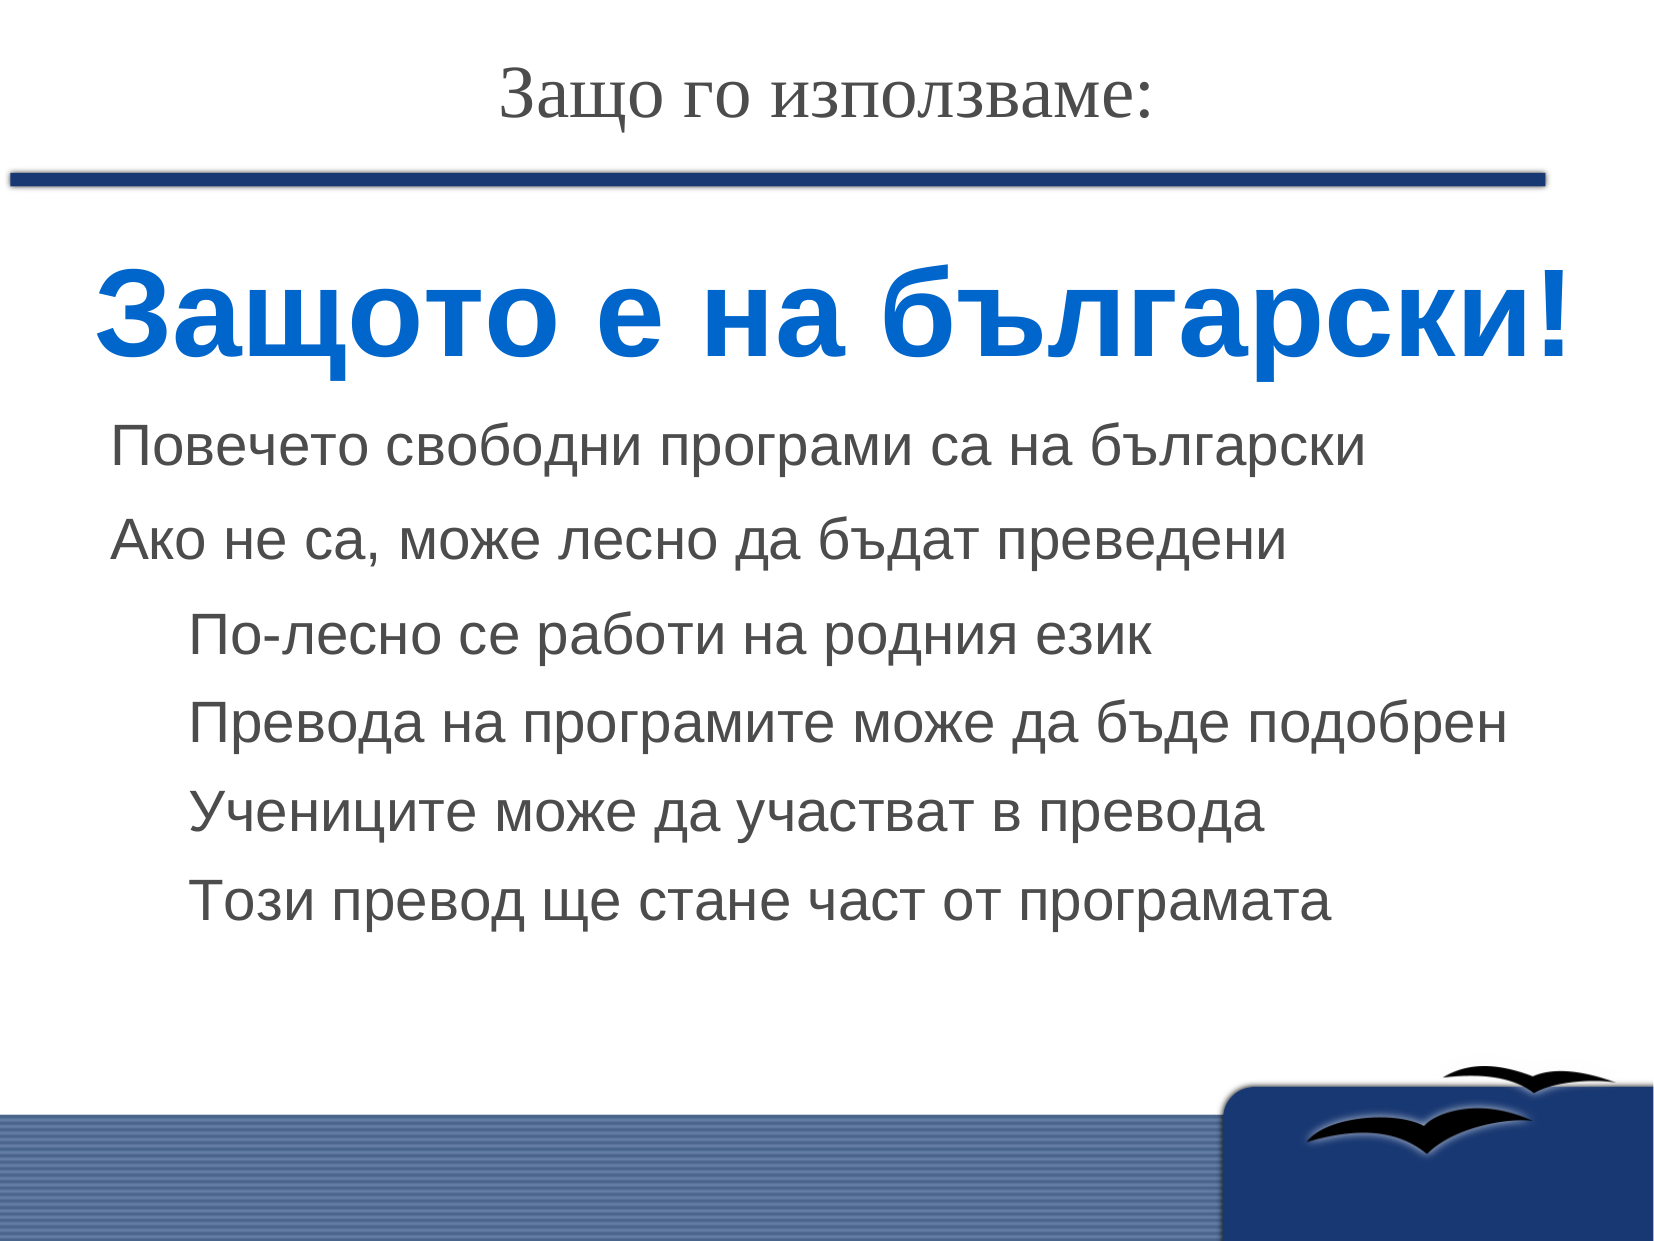

Защо го използваме:
# Защото е на български!
 Повечето свободни програми са на български
 Ако не са, може лесно да бъдат преведени
По-лесно се работи на родния език
Превода на програмите може да бъде подобрен
Учениците може да участват в превода
Този превод ще стане част от програмата